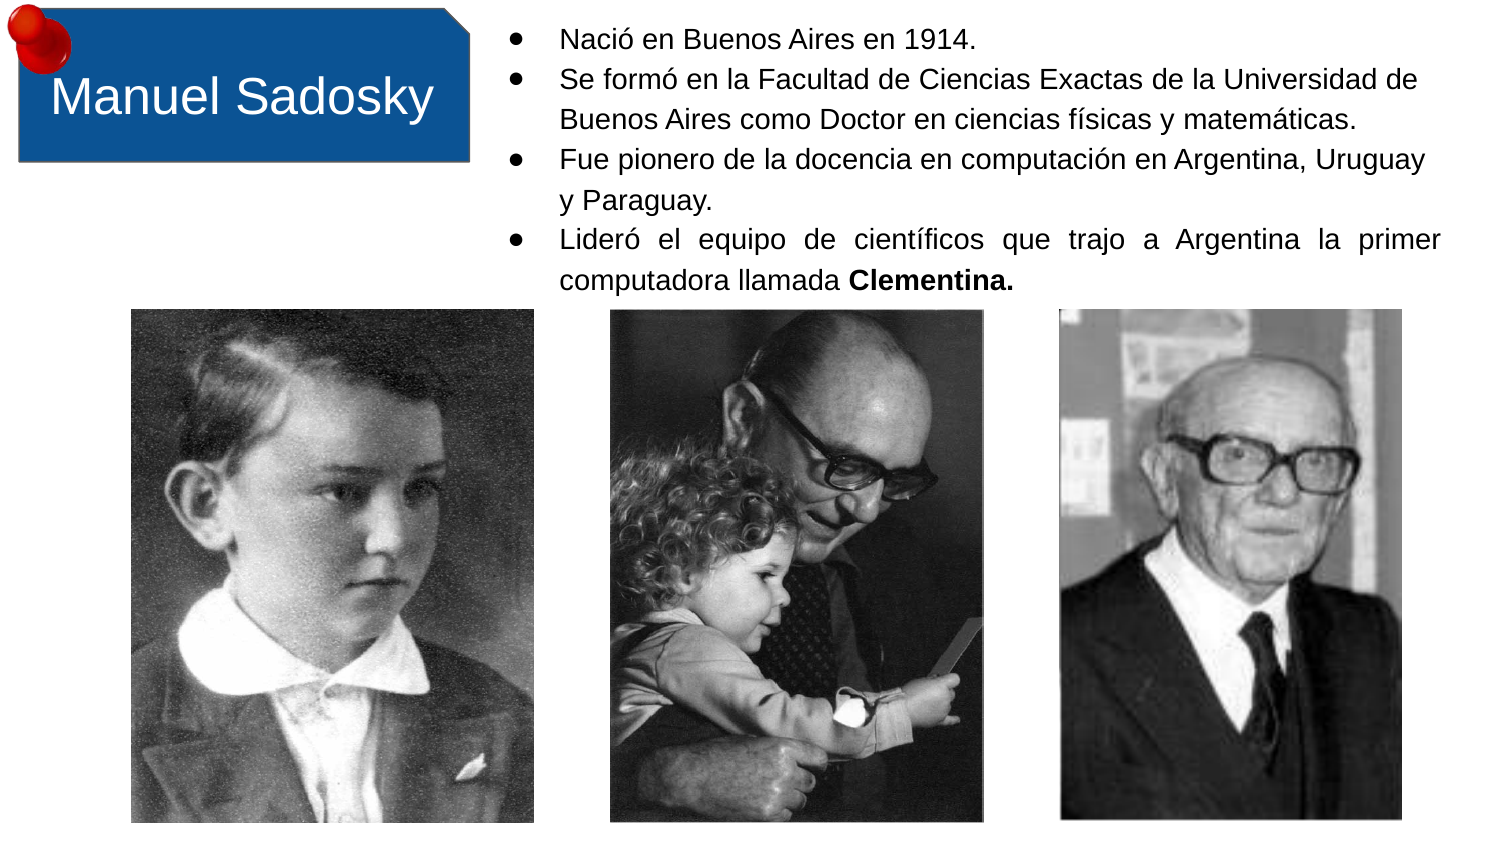

Nació en Buenos Aires en 1914.
Se formó en la Facultad de Ciencias Exactas de la Universidad de Buenos Aires como Doctor en ciencias físicas y matemáticas.
Fue pionero de la docencia en computación en Argentina, Uruguay y Paraguay.
Lideró el equipo de científicos que trajo a Argentina la primer computadora llamada Clementina.
 Manuel Sadosky